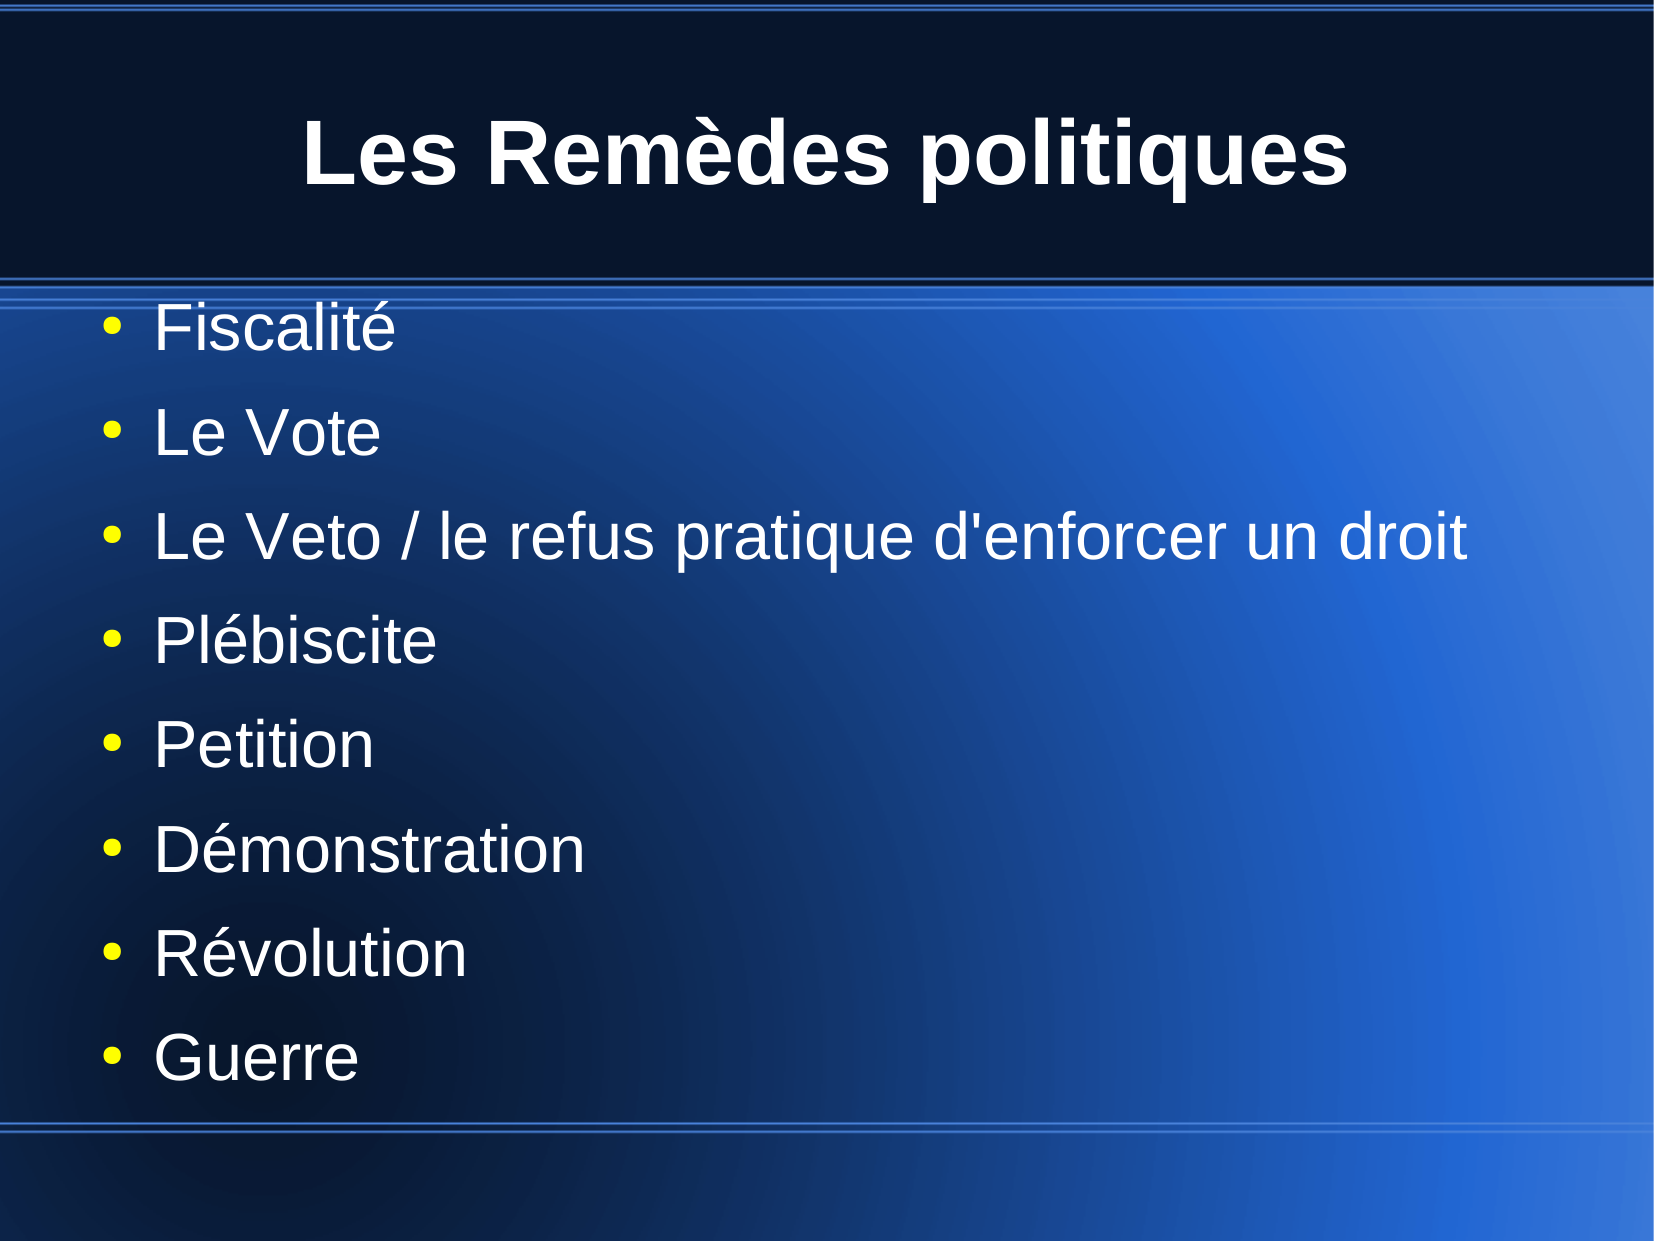

# Les Remèdes politiques
Fiscalité
Le Vote
Le Veto / le refus pratique d'enforcer un droit
Plébiscite
Petition
Démonstration
Révolution
Guerre